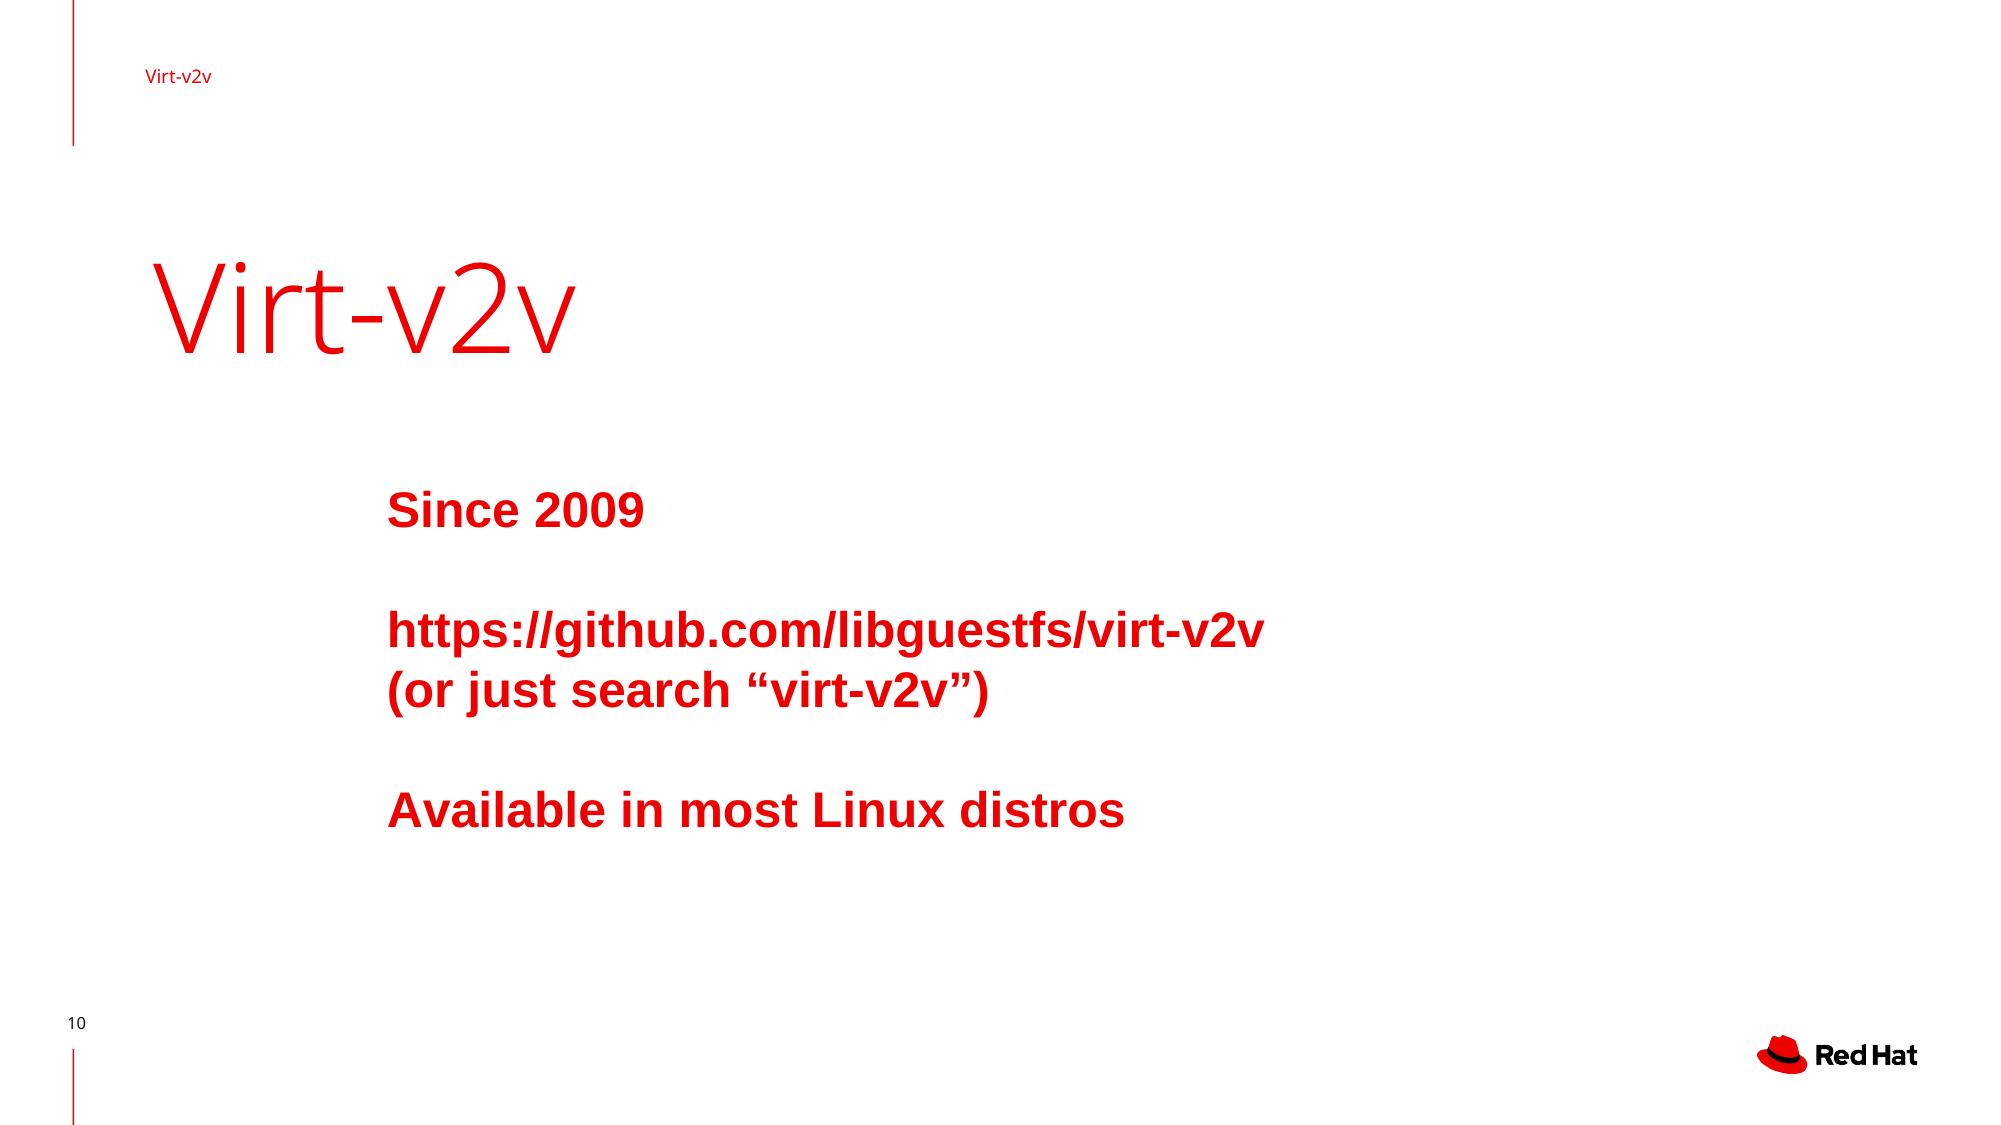

Virt-v2v
Virt-v2v
Since 2009
https://github.com/libguestfs/virt-v2v
(or just search “virt-v2v”)
Available in most Linux distros
10
#